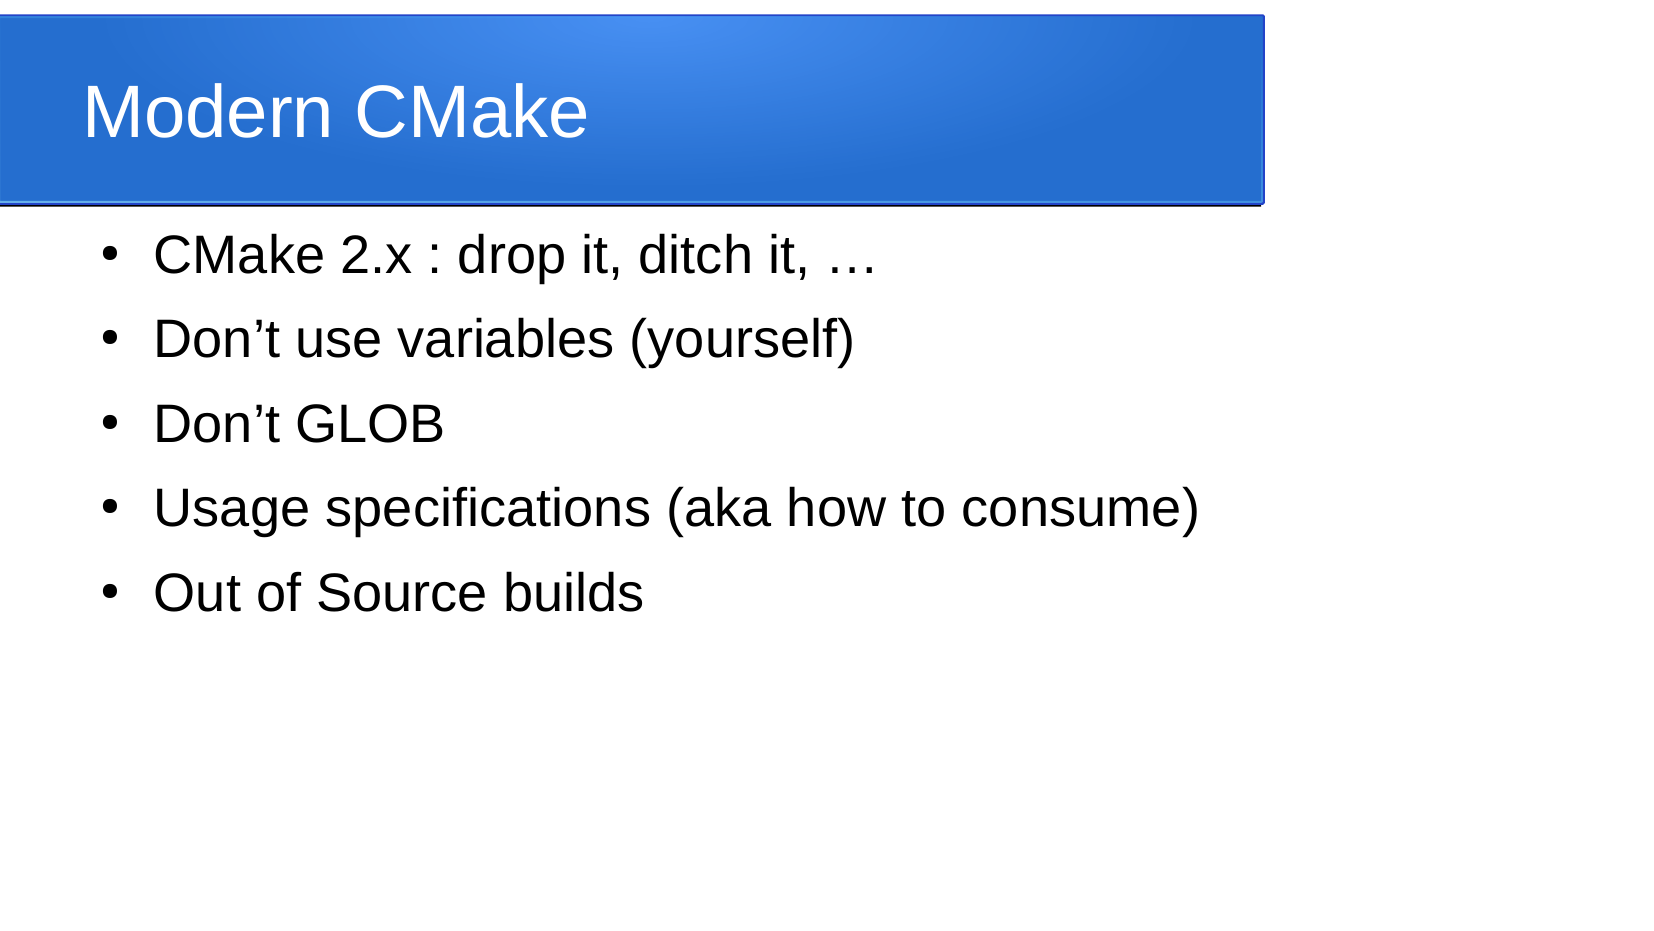

# Modern CMake
CMake 2.x : drop it, ditch it, …
Don’t use variables (yourself)
Don’t GLOB
Usage specifications (aka how to consume)
Out of Source builds